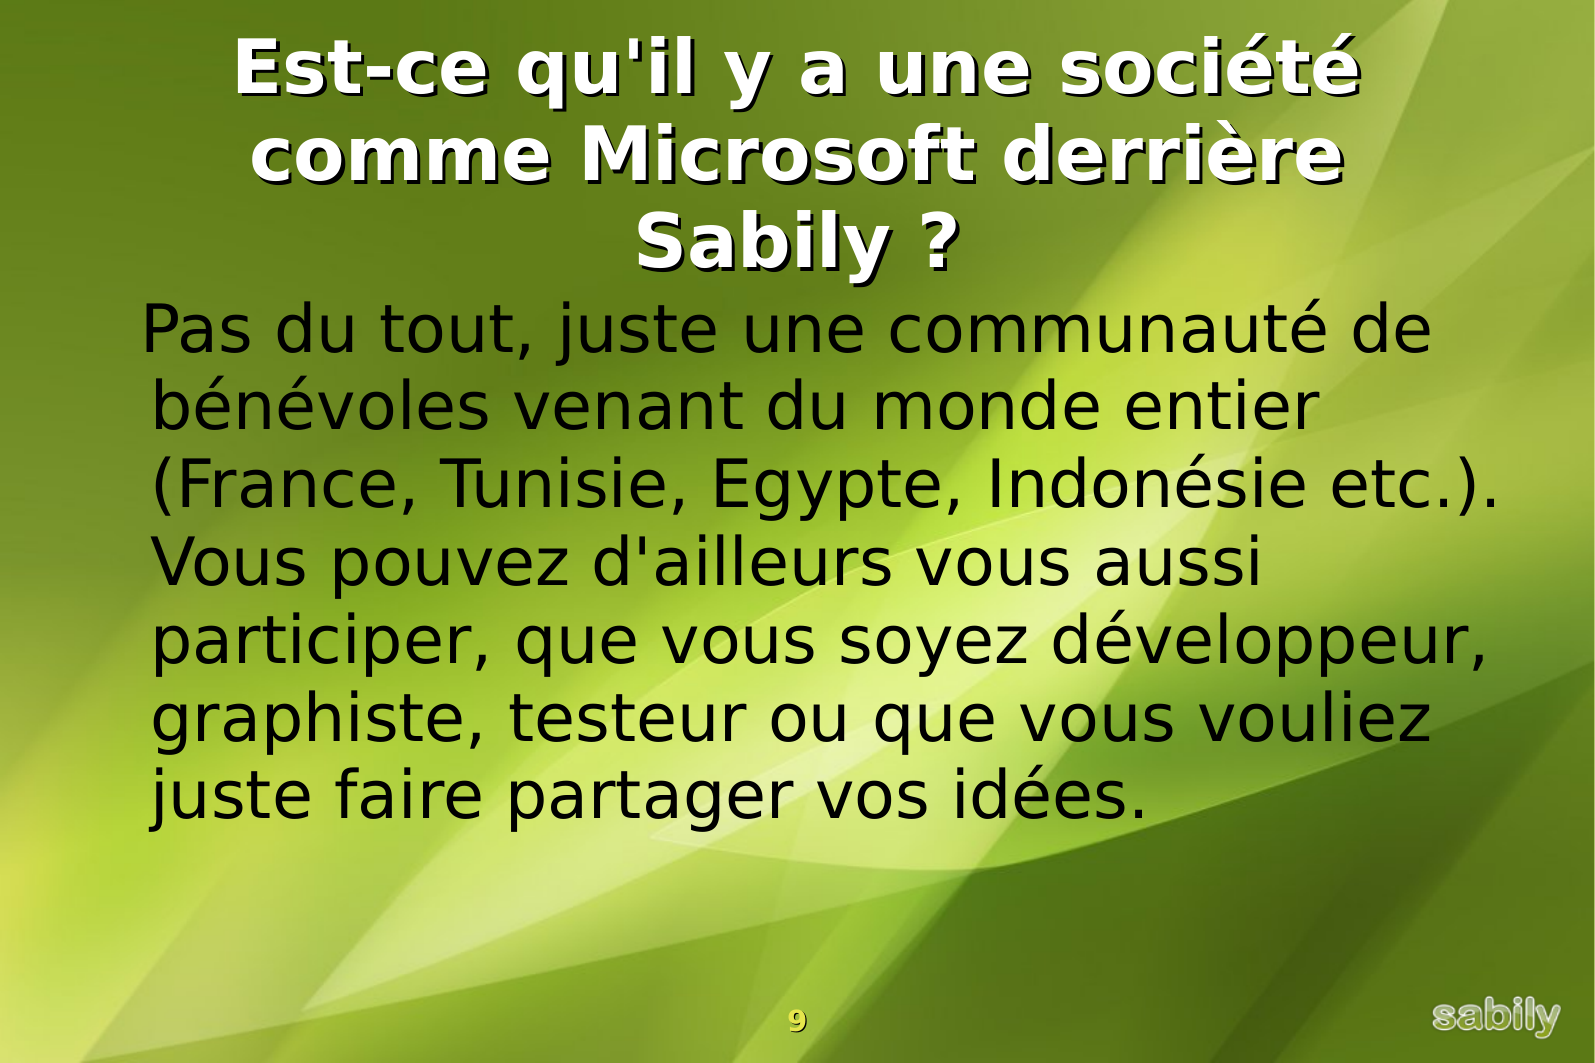

# Est-ce qu'il y a une société comme Microsoft derrière Sabily ?
 Pas du tout, juste une communauté de bénévoles venant du monde entier (France, Tunisie, Egypte, Indonésie etc.). Vous pouvez d'ailleurs vous aussi participer, que vous soyez développeur, graphiste, testeur ou que vous vouliez juste faire partager vos idées.
9